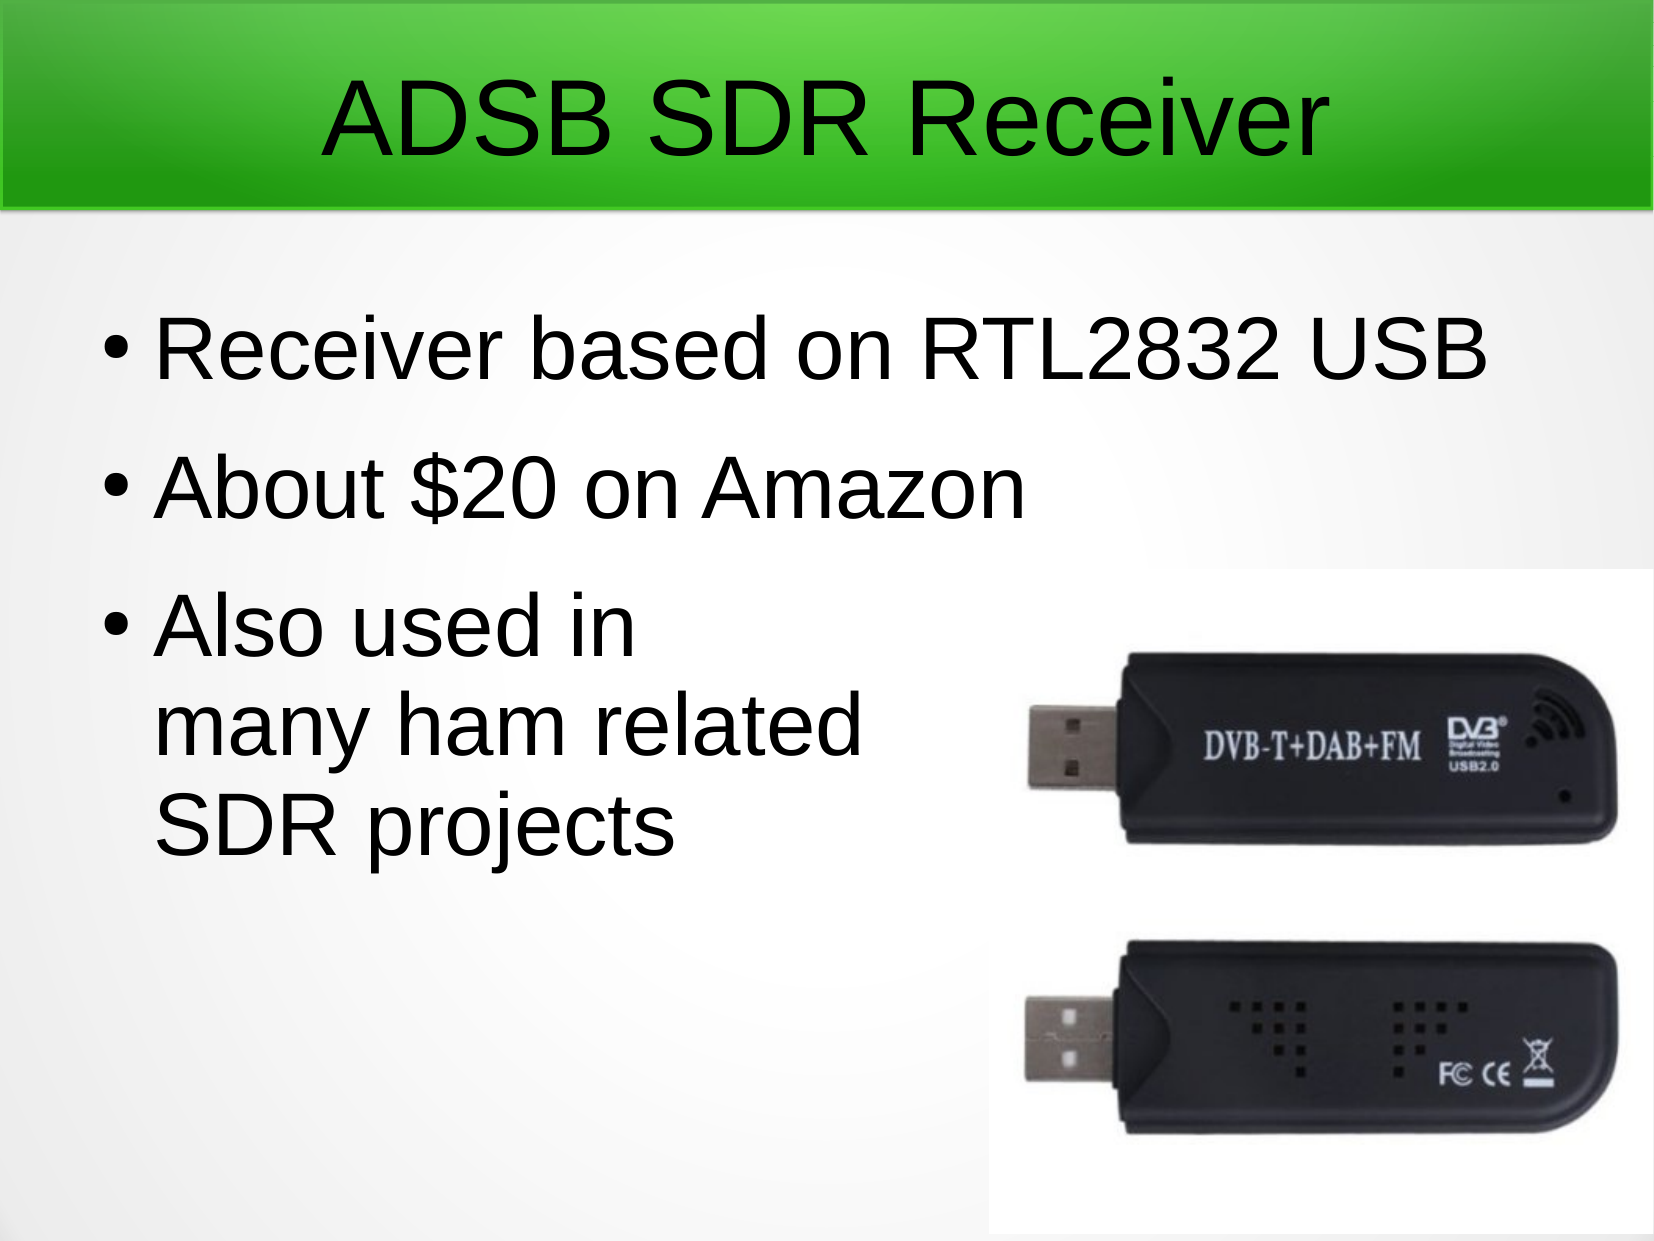

# ADSB SDR Receiver
Receiver based on RTL2832 USB
About $20 on Amazon
Also used in
many ham related
SDR projects